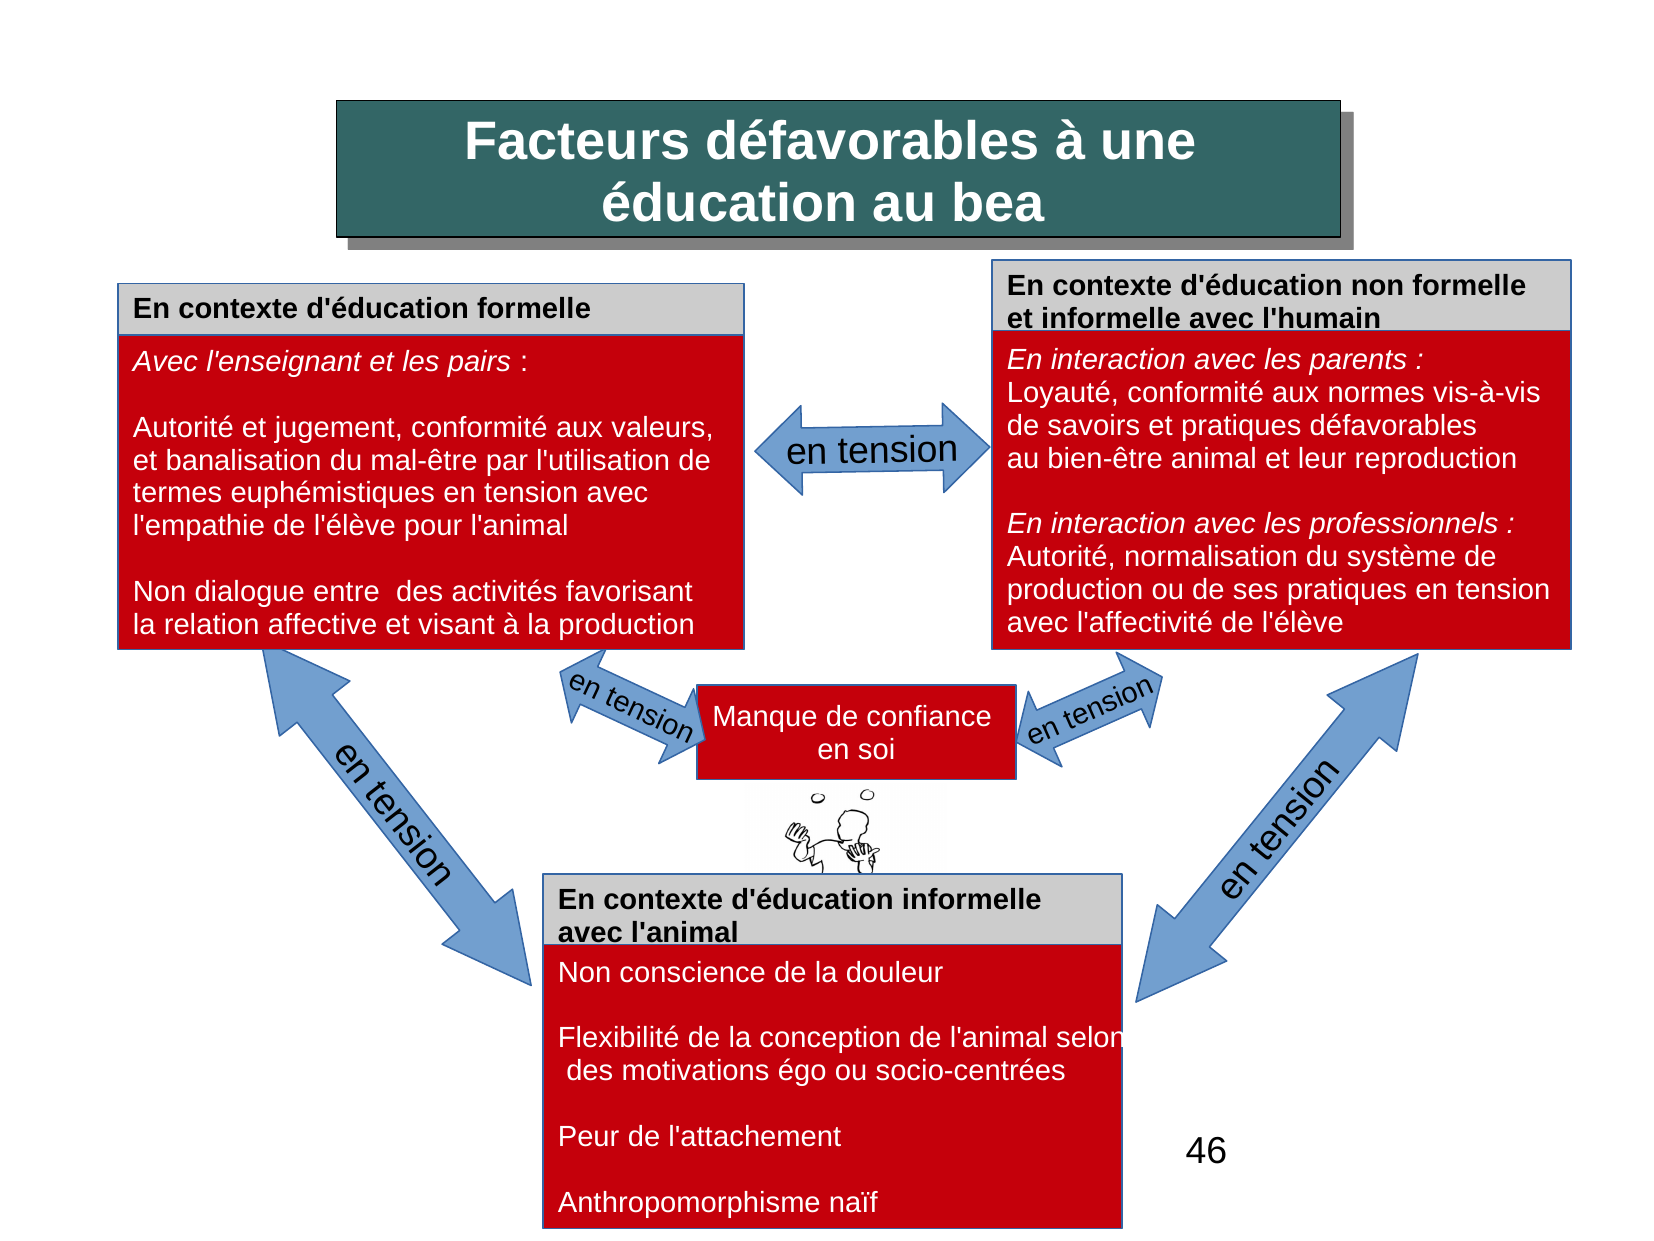

#
Facteurs défavorables à une
éducation au bea
En contexte d'éducation non formelle
et informelle avec l'humain
En contexte d'éducation formelle
En interaction avec les parents :
Loyauté, conformité aux normes vis-à-vis
de savoirs et pratiques défavorables
au bien-être animal et leur reproduction
En interaction avec les professionnels :
Autorité, normalisation du système de
production ou de ses pratiques en tension
avec l'affectivité de l'élève
Avec l'enseignant et les pairs :
Autorité et jugement, conformité aux valeurs,
et banalisation du mal-être par l'utilisation de
termes euphémistiques en tension avec
l'empathie de l'élève pour l'animal
Non dialogue entre des activités favorisant
la relation affective et visant à la production
en tension
en tension
en tension
Manque de confiance
en soi
en tension
en tension
En contexte d'éducation informelle
avec l'animal
Non conscience de la douleur
Flexibilité de la conception de l'animal selon
 des motivations égo ou socio-centrées
Peur de l'attachement
Anthropomorphisme naïf
46